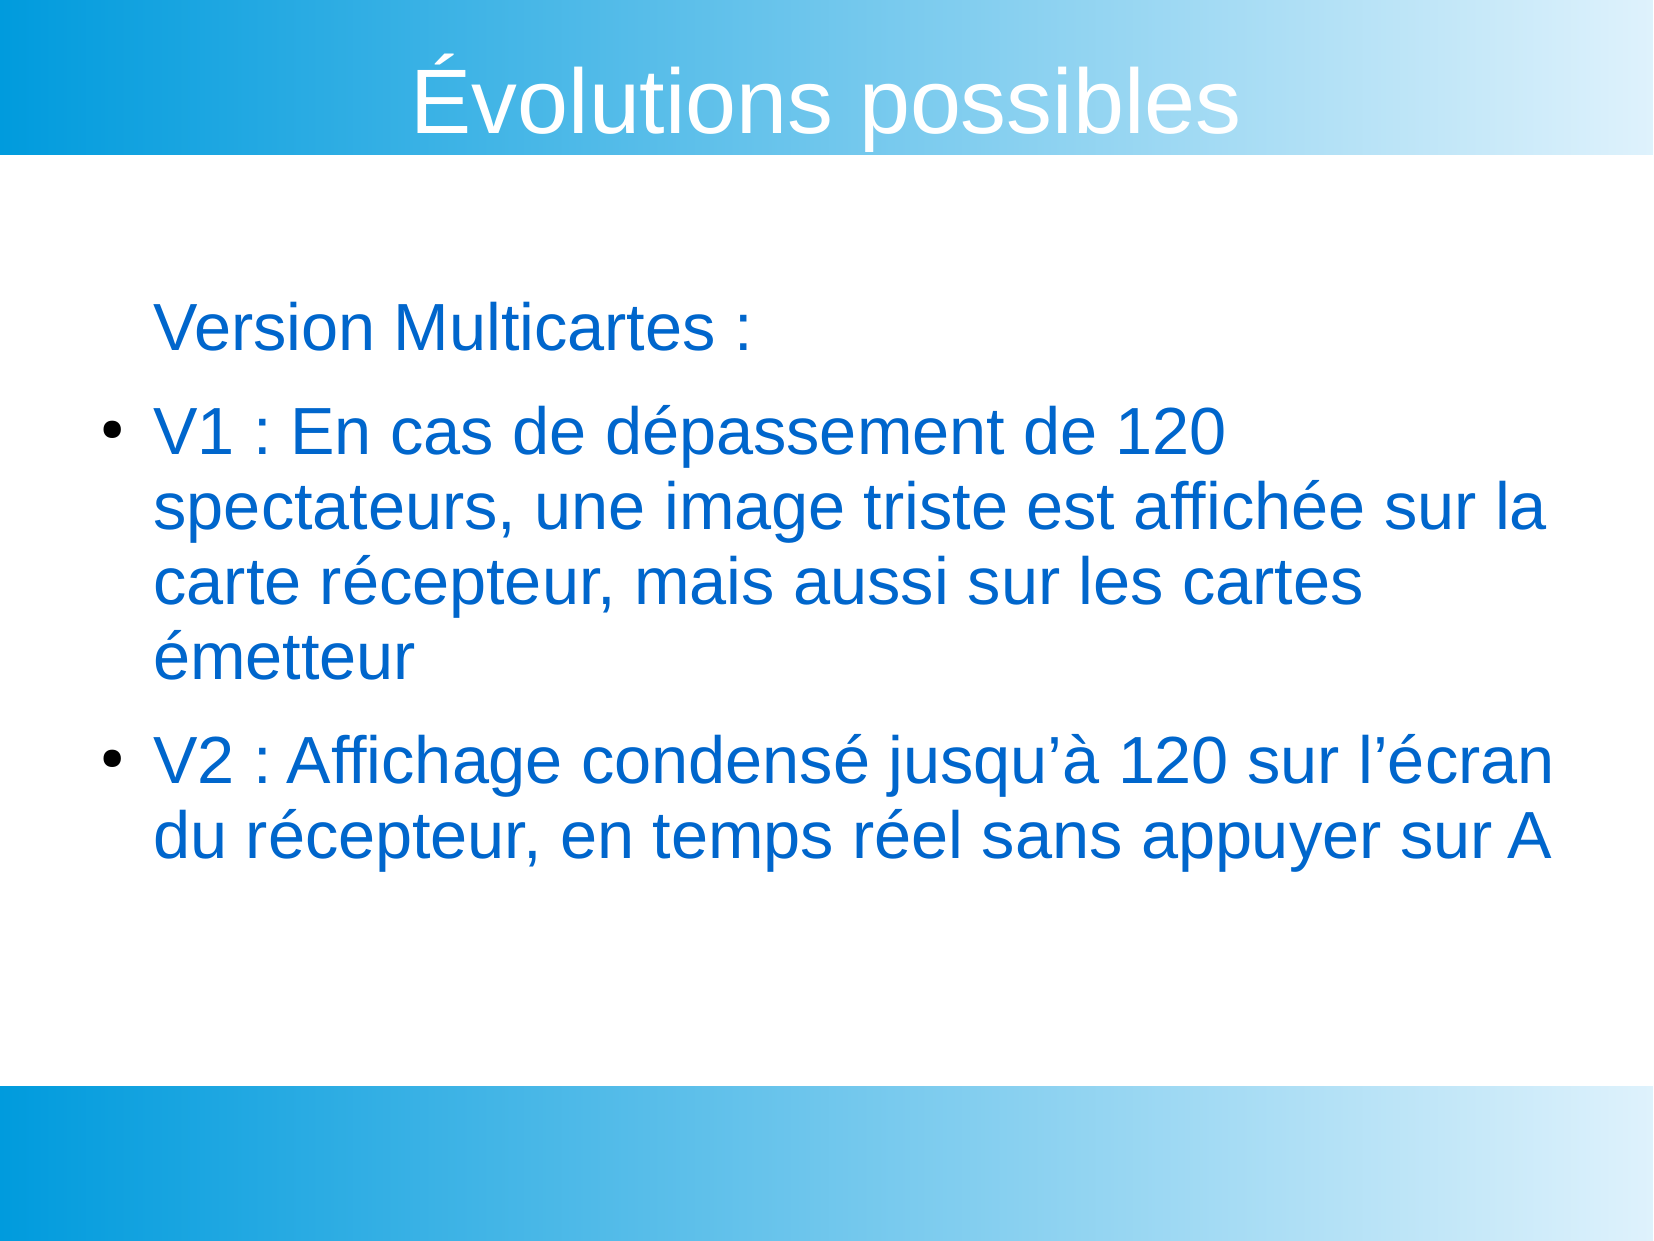

# Évolutions possibles
Version Multicartes :
V1 : En cas de dépassement de 120 spectateurs, une image triste est affichée sur la carte récepteur, mais aussi sur les cartes émetteur
V2 : Affichage condensé jusqu’à 120 sur l’écran du récepteur, en temps réel sans appuyer sur A